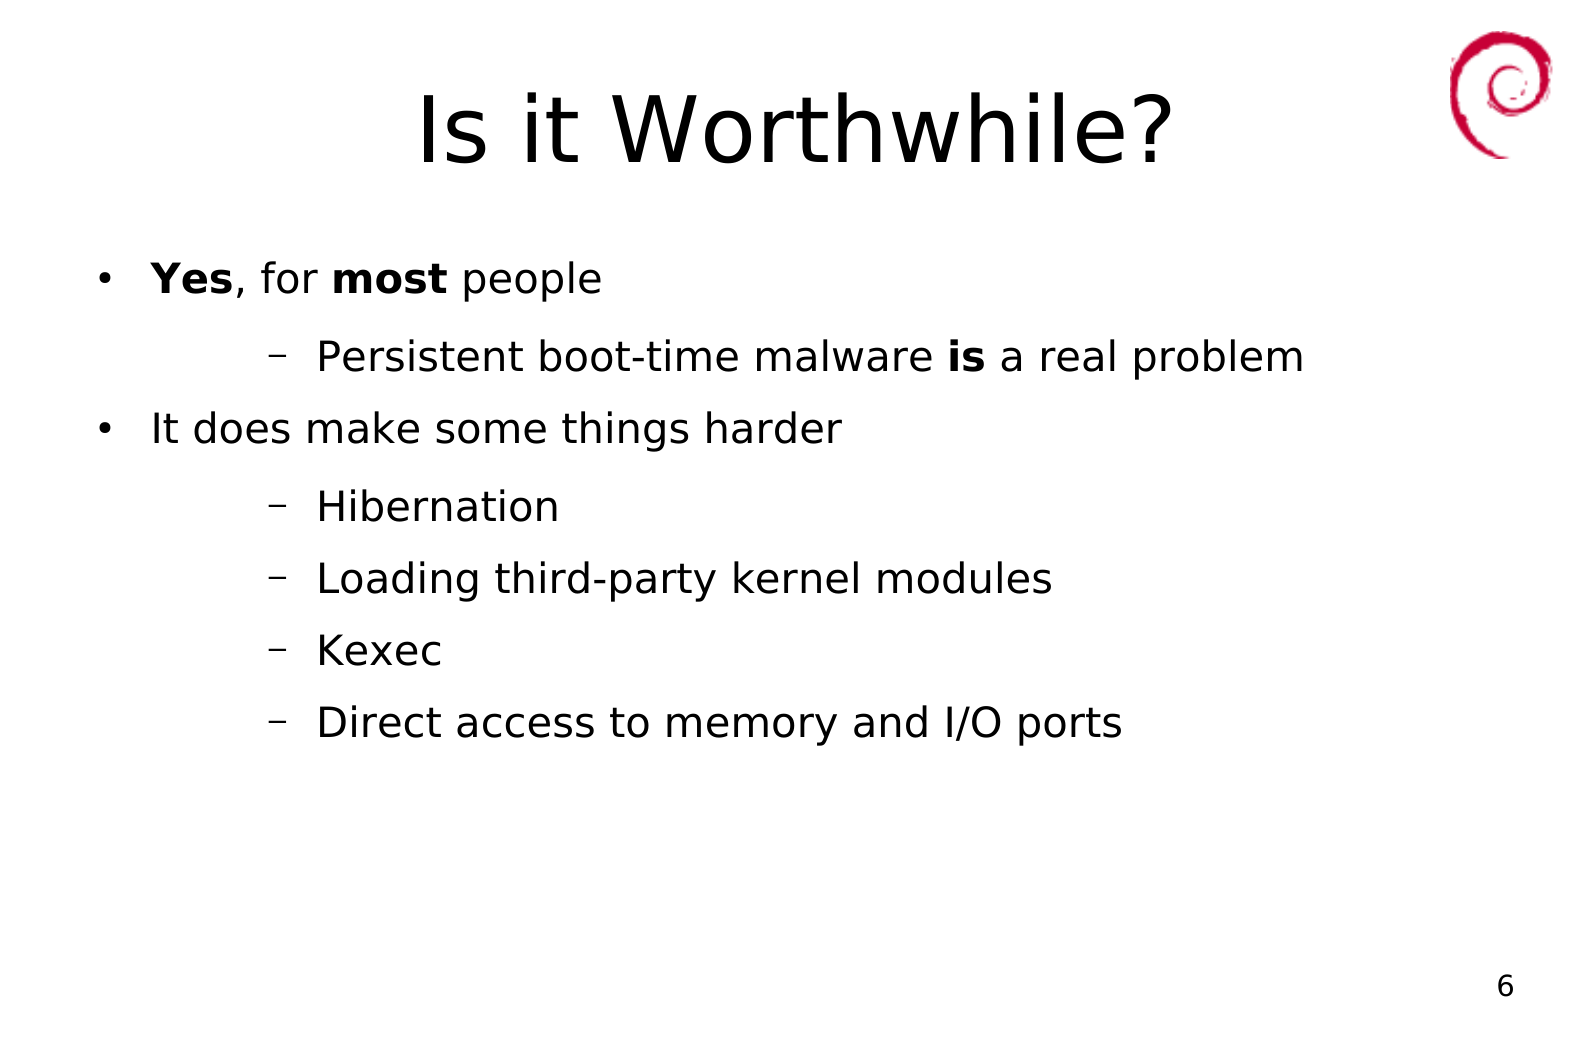

# Is it Worthwhile?
Yes, for most people
Persistent boot-time malware is a real problem
It does make some things harder
Hibernation
Loading third-party kernel modules
Kexec
Direct access to memory and I/O ports
6